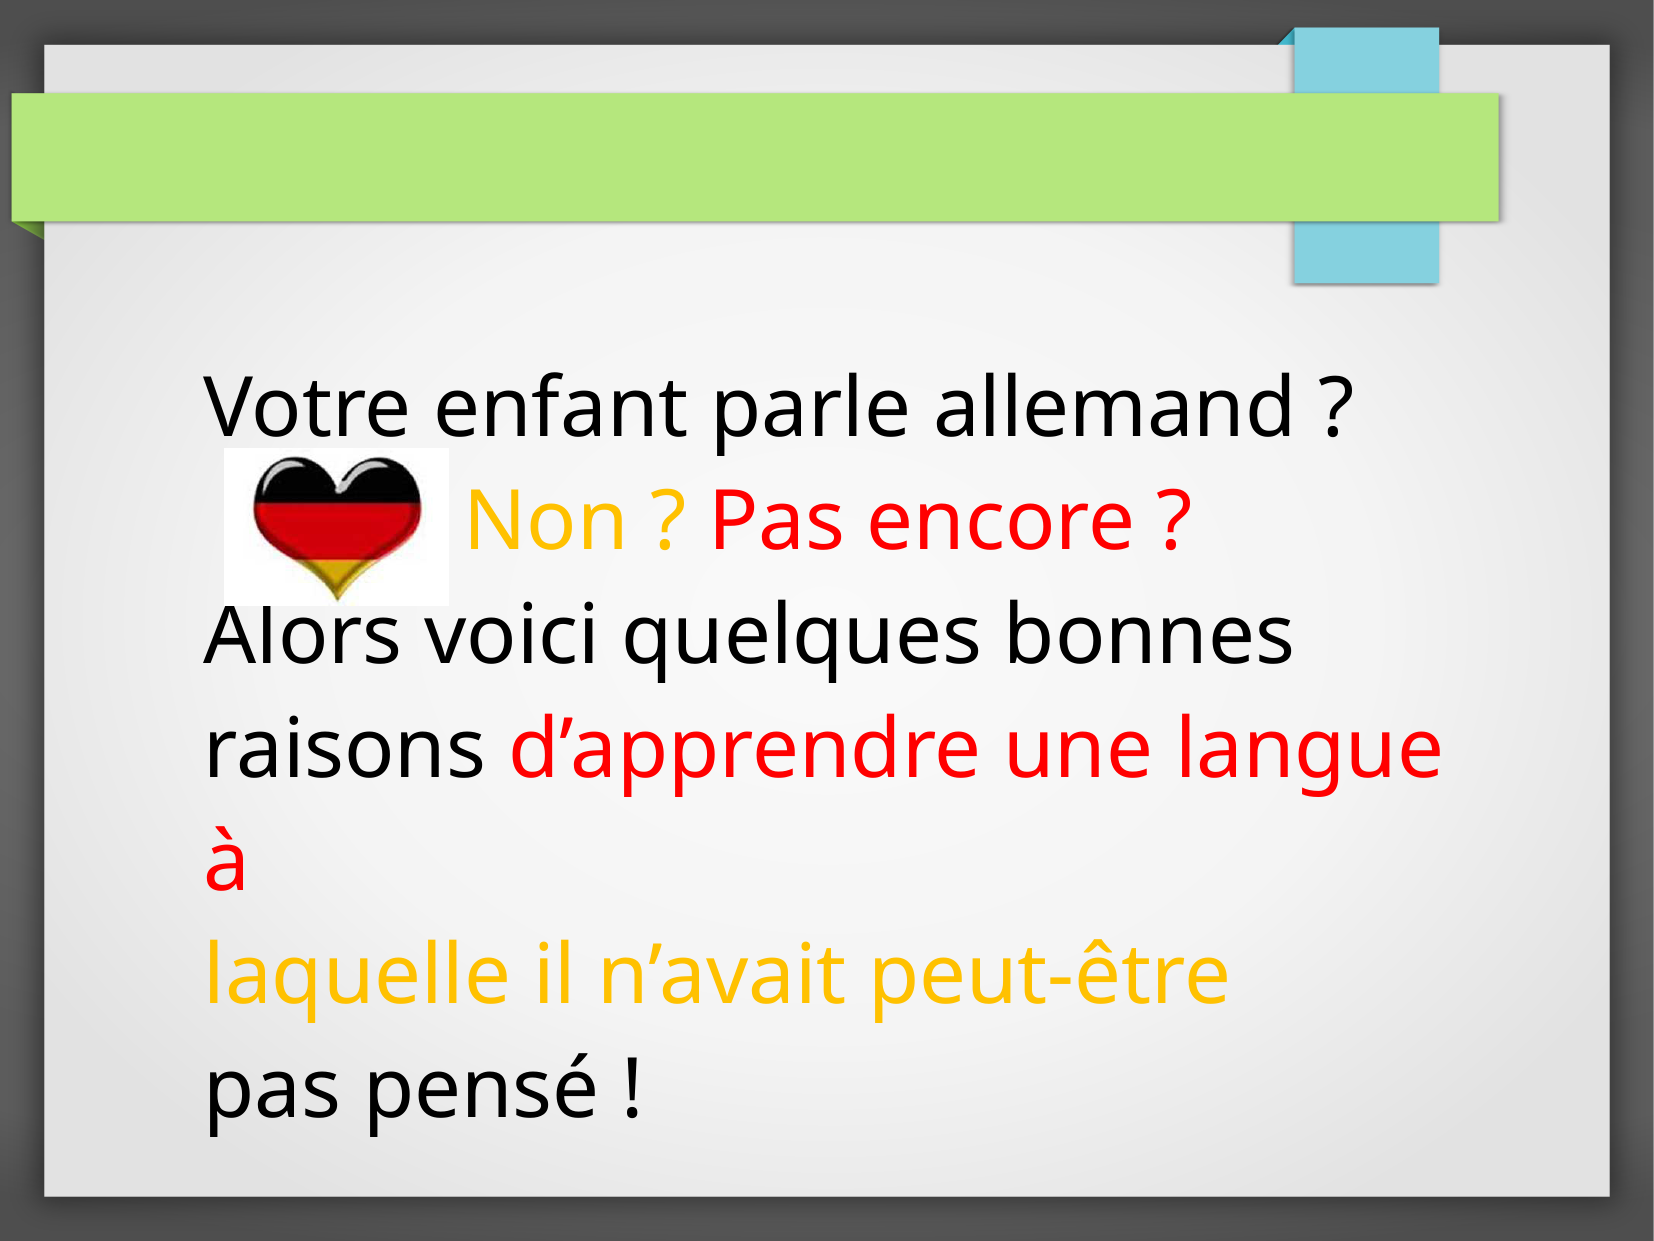

Votre enfant parle allemand ?
Non ? Pas encore ?
Alors voici quelques bonnes
raisons d’apprendre une langue à
laquelle il n’avait peut-être
pas pensé !